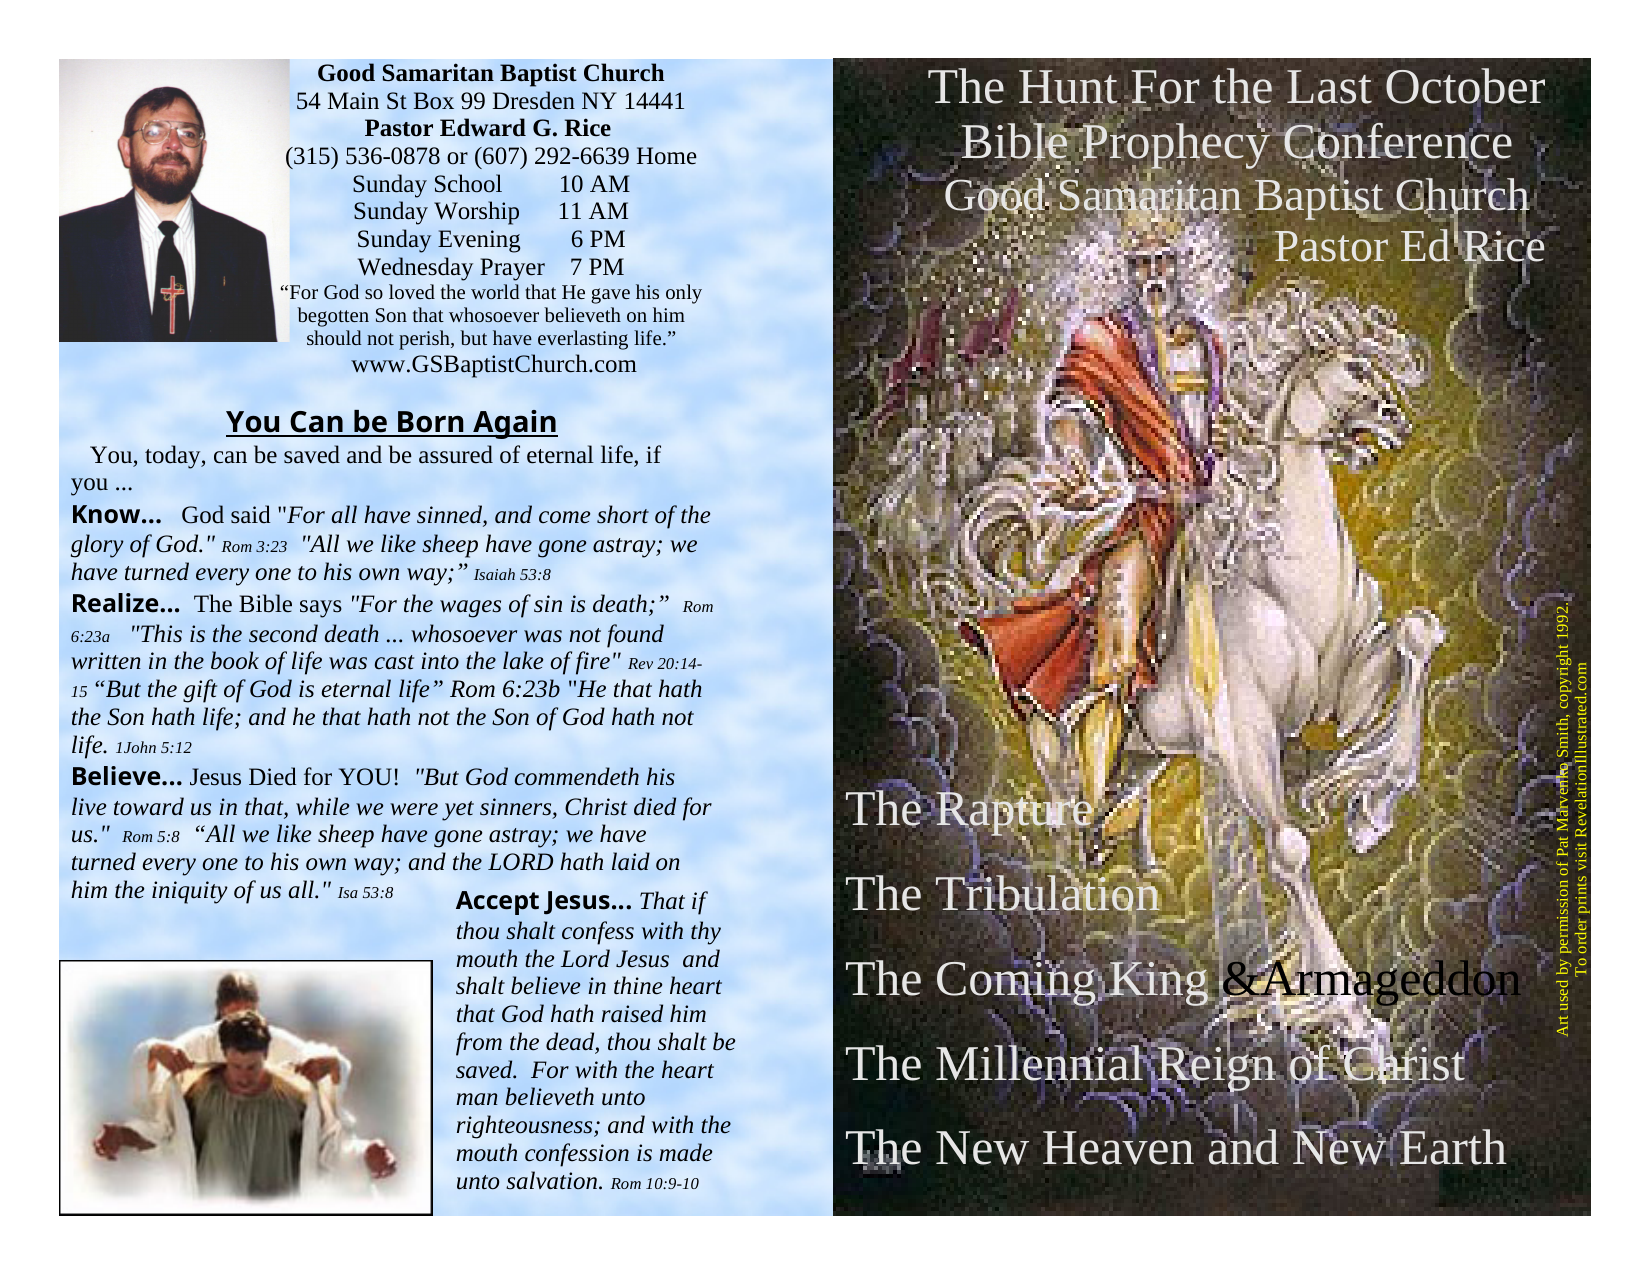

Good Samaritan Baptist Church
54 Main St Box 99 Dresden NY 14441
Pastor Edward G. Rice
(315) 536-0878 or (607) 292-6639 Home
Sunday School 10 AM
Sunday Worship 11 AM
Sunday Evening 6 PM
Wednesday Prayer 7 PM
“For God so loved the world that He gave his only begotten Son that whosoever believeth on him should not perish, but have everlasting life.”
 www.GSBaptistChurch.com
The Hunt For the Last October
Bible Prophecy Conference
Good Samaritan Baptist Church
Pastor Ed Rice
You Can be Born Again
 You, today, can be saved and be assured of eternal life, if you ...
Know... God said "For all have sinned, and come short of the glory of God." Rom 3:23 "All we like sheep have gone astray; we have turned every one to his own way;” Isaiah 53:8
Realize... The Bible says "For the wages of sin is death;” Rom 6:23a "This is the second death ... whosoever was not found written in the book of life was cast into the lake of fire" Rev 20:14-15 “But the gift of God is eternal life” Rom 6:23b "He that hath the Son hath life; and he that hath not the Son of God hath not life. 1John 5:12
Believe... Jesus Died for YOU! "But God commendeth his live toward us in that, while we were yet sinners, Christ died for us." Rom 5:8 “All we like sheep have gone astray; we have turned every one to his own way; and the LORD hath laid on him the iniquity of us all." Isa 53:8
# The Rapture
The Tribulation
The Coming King &Armageddon
The Millennial Reign of Christ
The New Heaven and New Earth
Art used by permission of Pat Marvenko Smith, copyright 1992.
To order prints visit RevelationIllustrated.com
Accept Jesus... That if thou shalt confess with thy mouth the Lord Jesus and shalt believe in thine heart that God hath raised him from the dead, thou shalt be saved. For with the heart man believeth unto righteousness; and with the mouth confession is made unto salvation. Rom 10:9-10